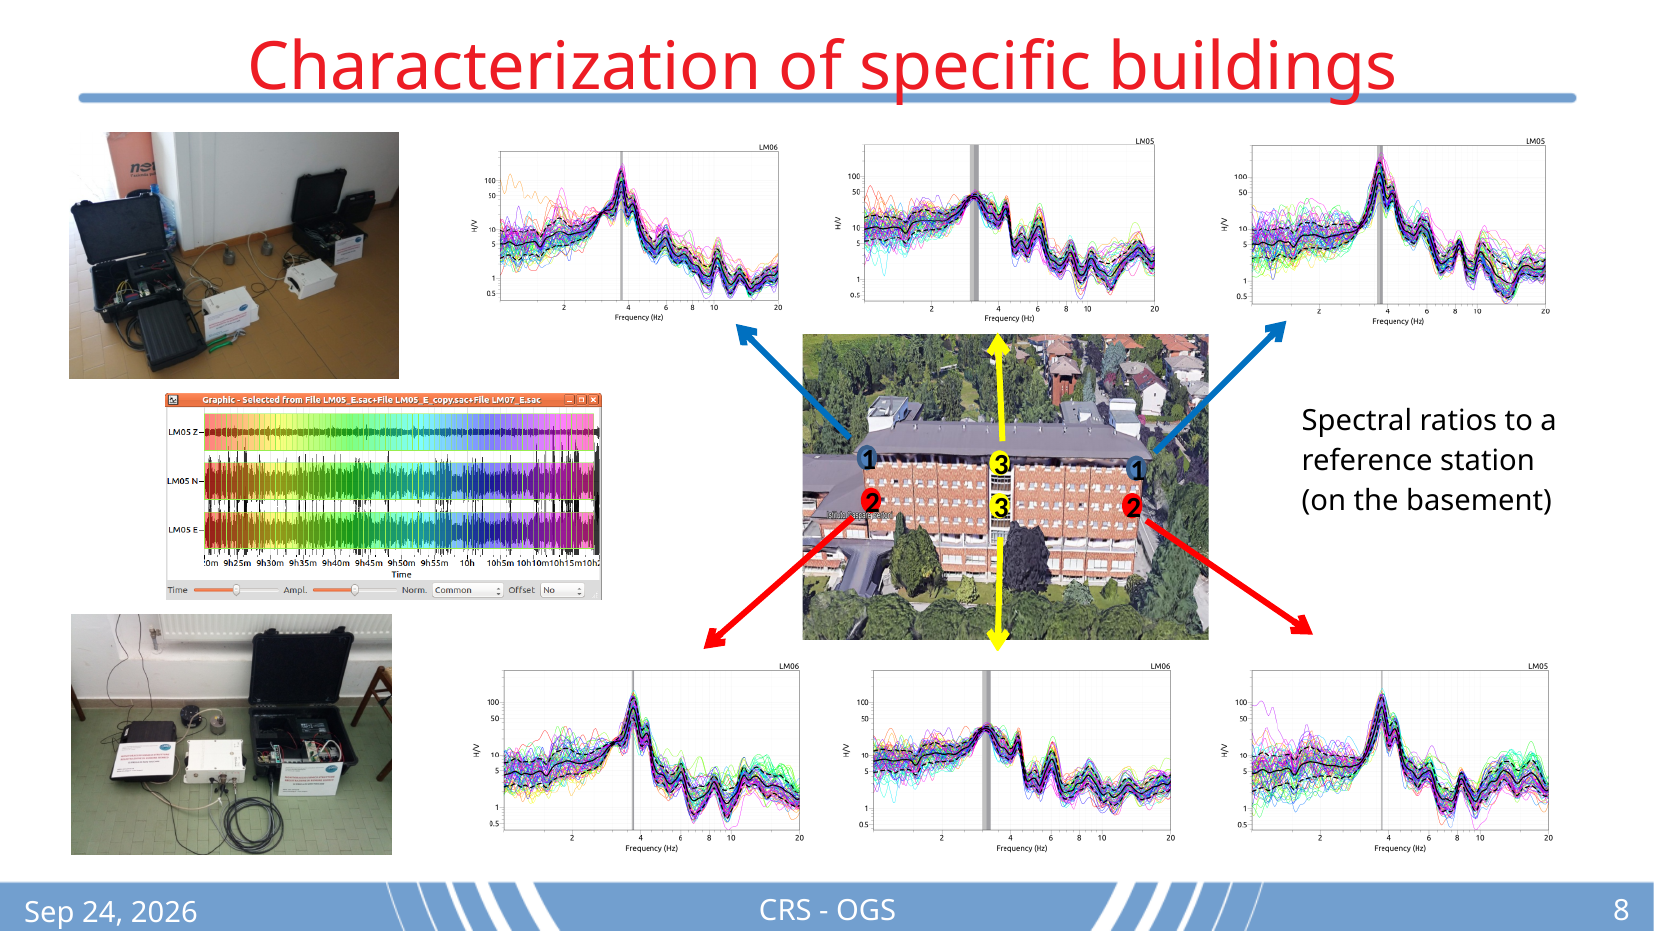

# Characterization of specific buildings
1
3
1
2
3
2
Spectral ratios to a reference station (on the basement)
CRS - OGS
8